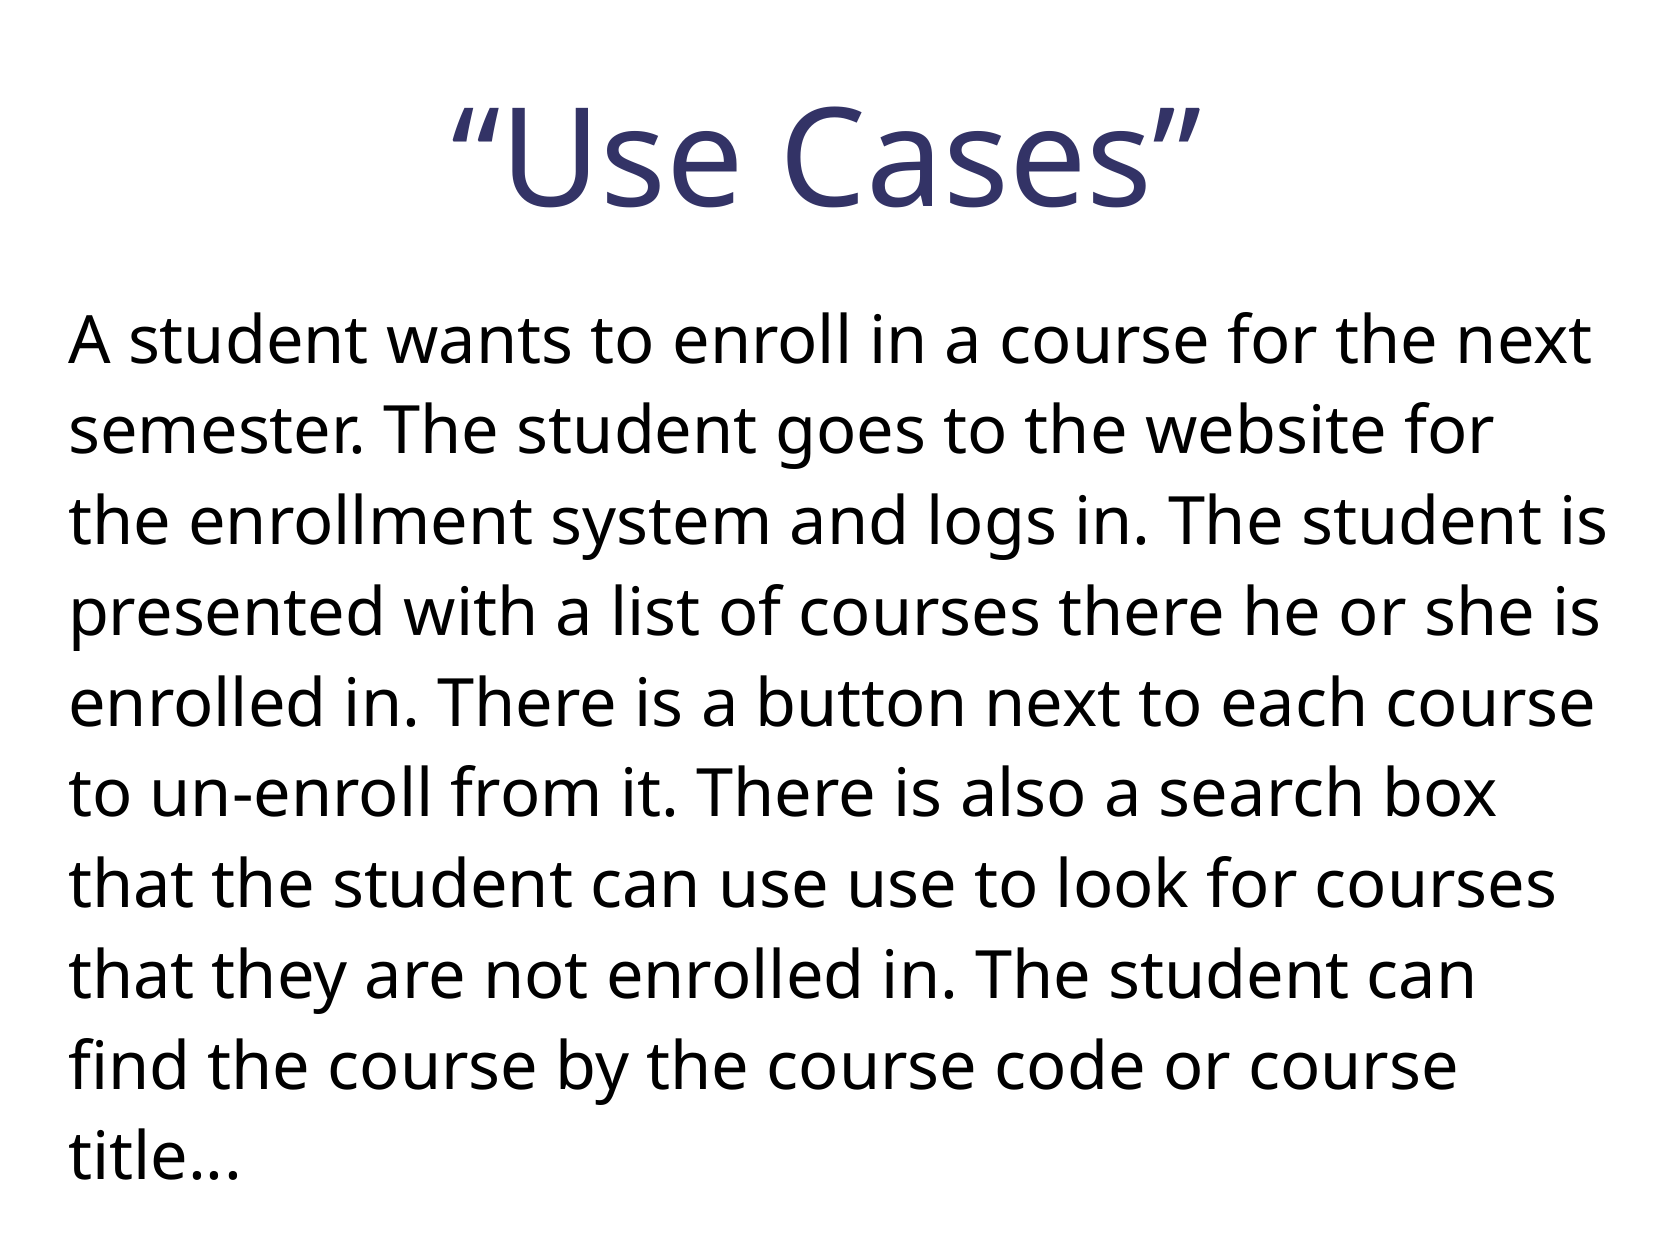

# “Use Cases”
A student wants to enroll in a course for the next semester. The student goes to the website for the enrollment system and logs in. The student is presented with a list of courses there he or she is enrolled in. There is a button next to each course to un-enroll from it. There is also a search box that the student can use use to look for courses that they are not enrolled in. The student can find the course by the course code or course title...